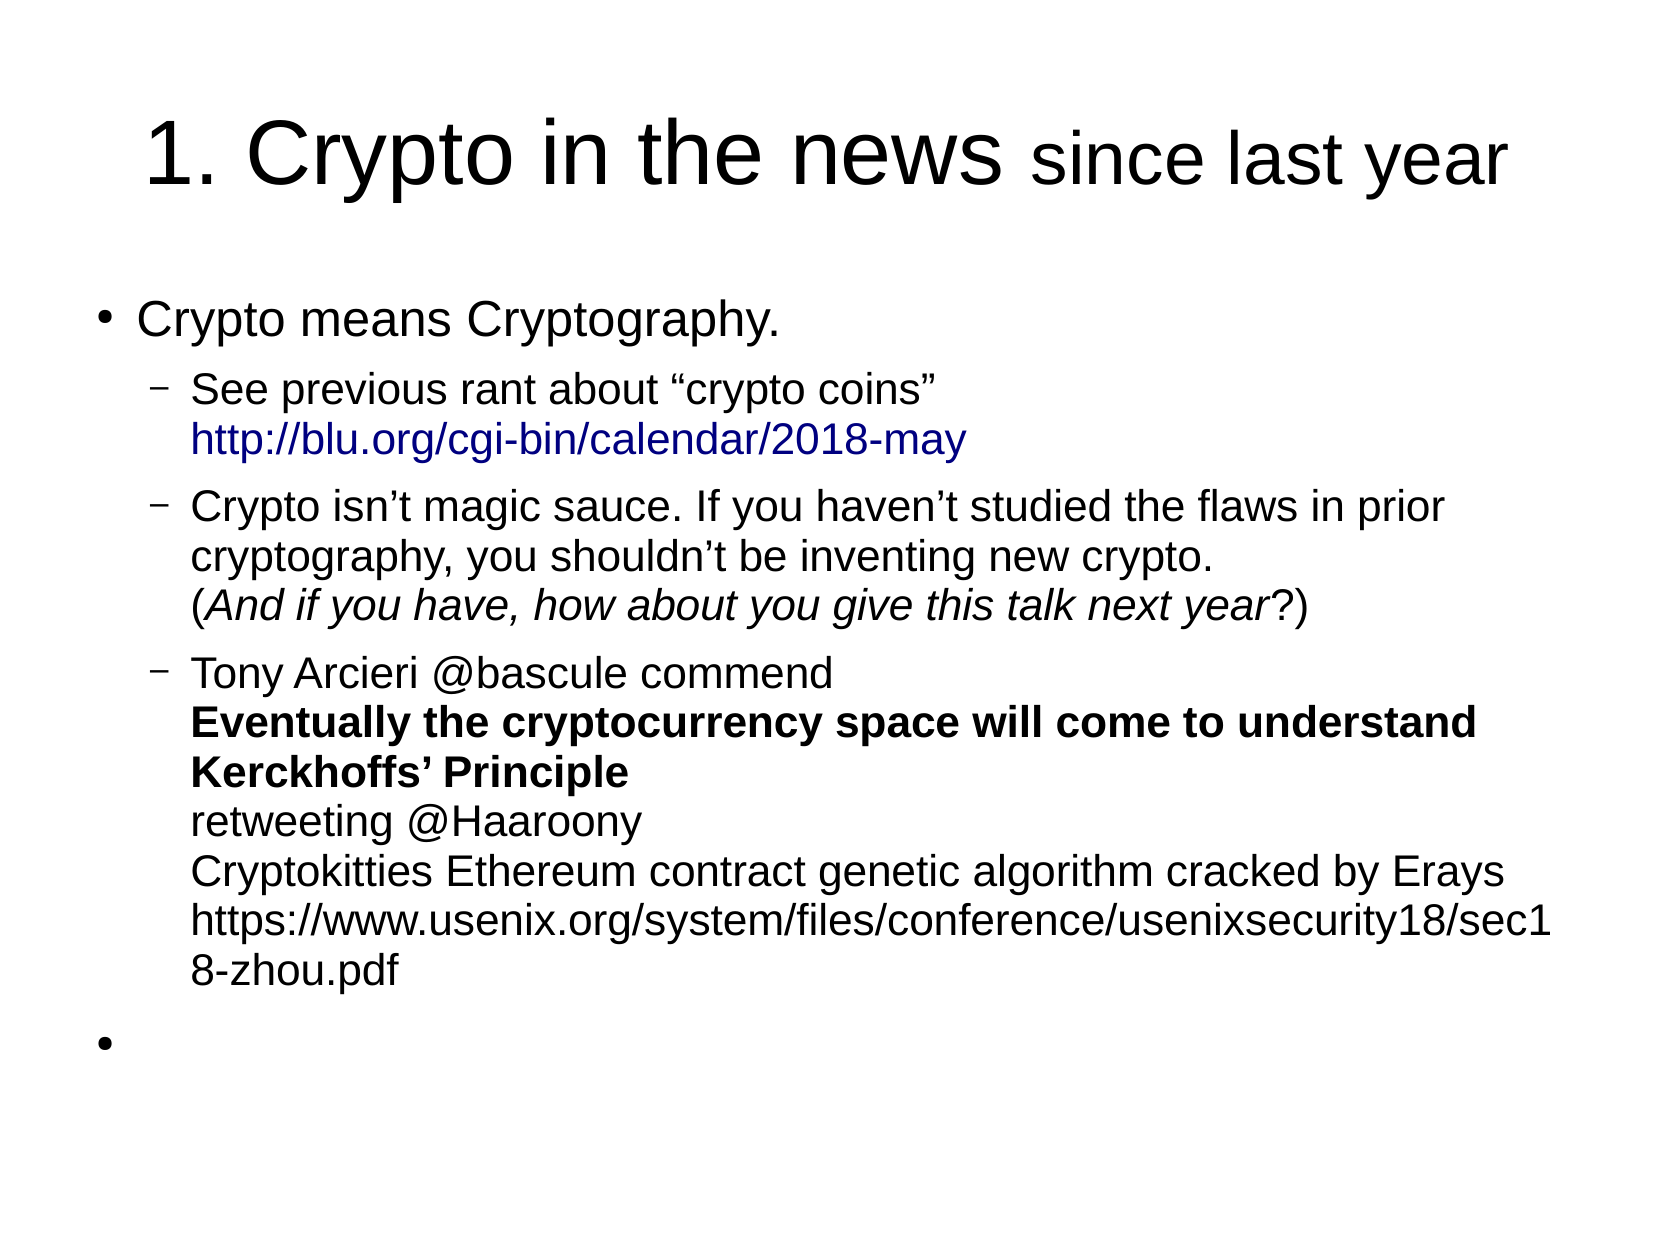

# 1. Crypto in the news since last year
Crypto means Cryptography.
See previous rant about “crypto coins” http://blu.org/cgi-bin/calendar/2018-may
Crypto isn’t magic sauce. If you haven’t studied the flaws in prior cryptography, you shouldn’t be inventing new crypto.
(And if you have, how about you give this talk next year?)
Tony Arcieri @bascule commend
Eventually the cryptocurrency space will come to understand Kerckhoffs’ Principle
retweeting @Haaroony
Cryptokitties Ethereum contract genetic algorithm cracked by Erays https://www.usenix.org/system/files/conference/usenixsecurity18/sec18-zhou.pdf